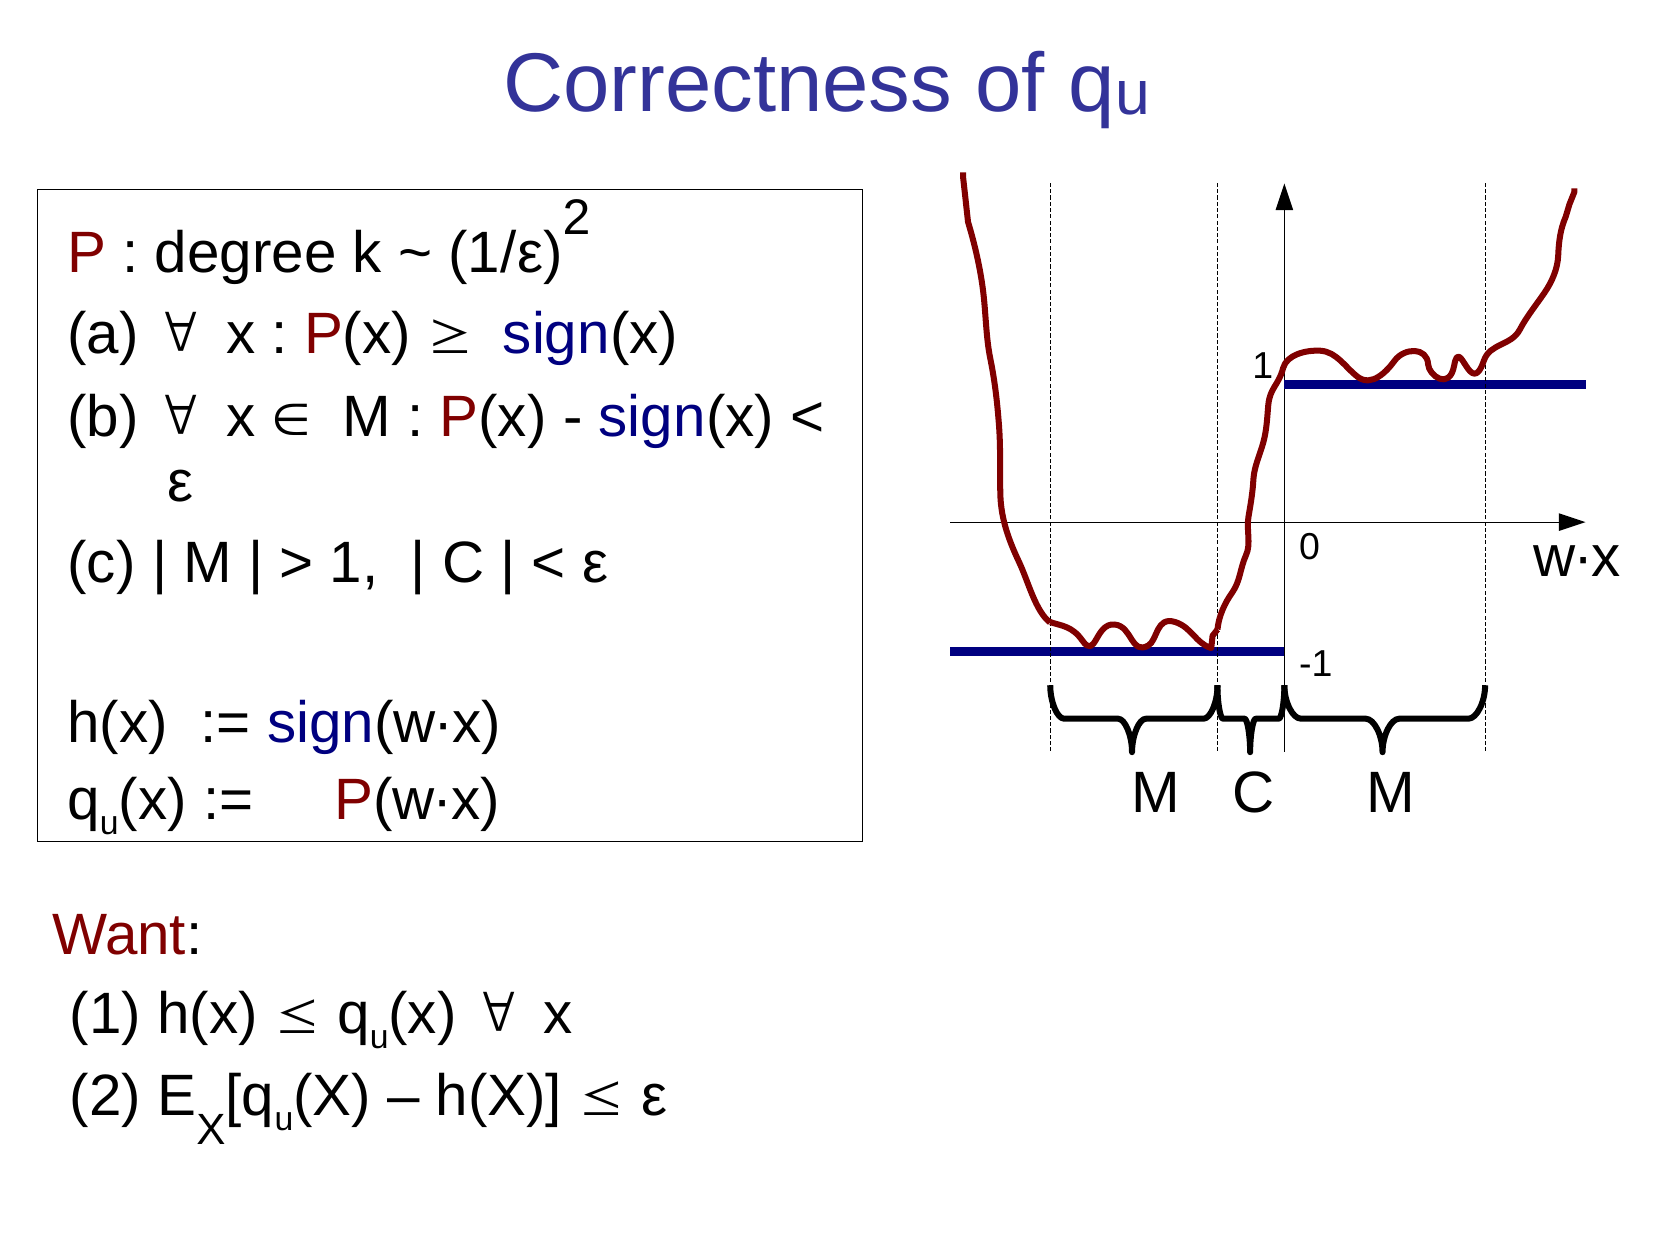

# Correctness of qu
P : degree k ~ (1/ε)2
(a)  x : P(x)  sign(x)
(b)  x  M : P(x) - sign(x) < ε
(c) | M | > 1, | C | < ε
h(x) := sign(w∙x)
qu(x) := P(w∙x)
1
0
w∙x
-1
M
C
M
Want:
(1) h(x)  qu(x)  x
(2) EX[qu(X) – h(X)]  ε